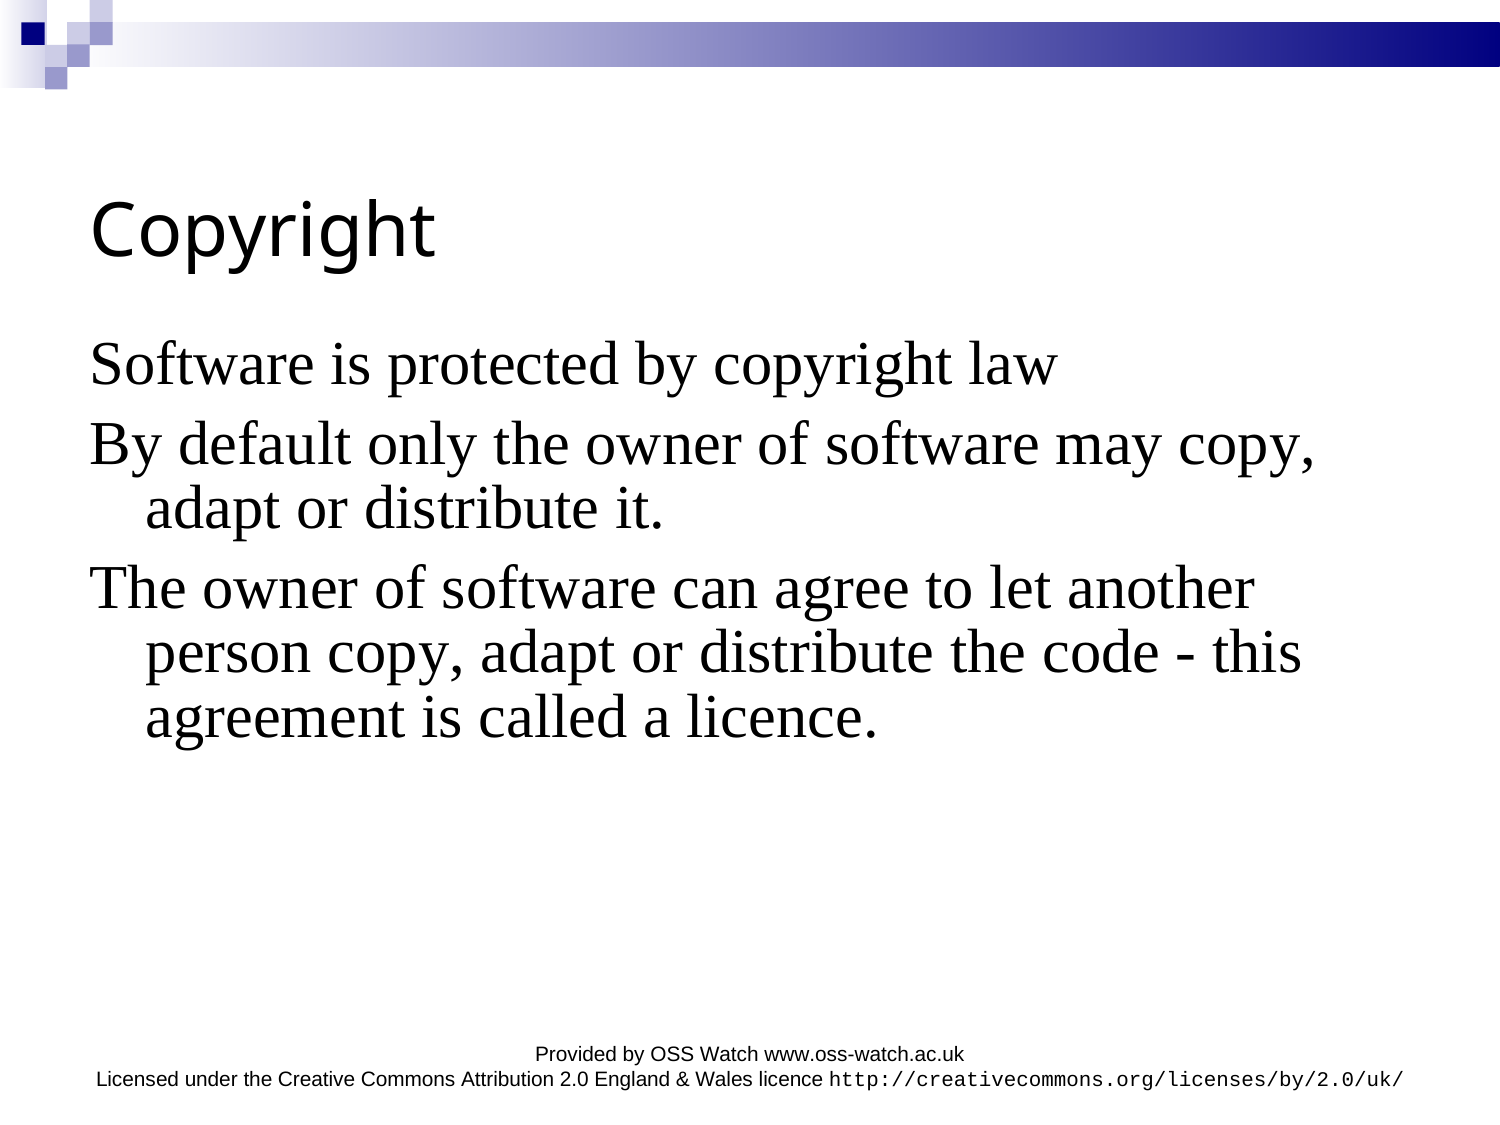

# Copyright
Software is protected by copyright law
By default only the owner of software may copy, adapt or distribute it.
The owner of software can agree to let another person copy, adapt or distribute the code - this agreement is called a licence.